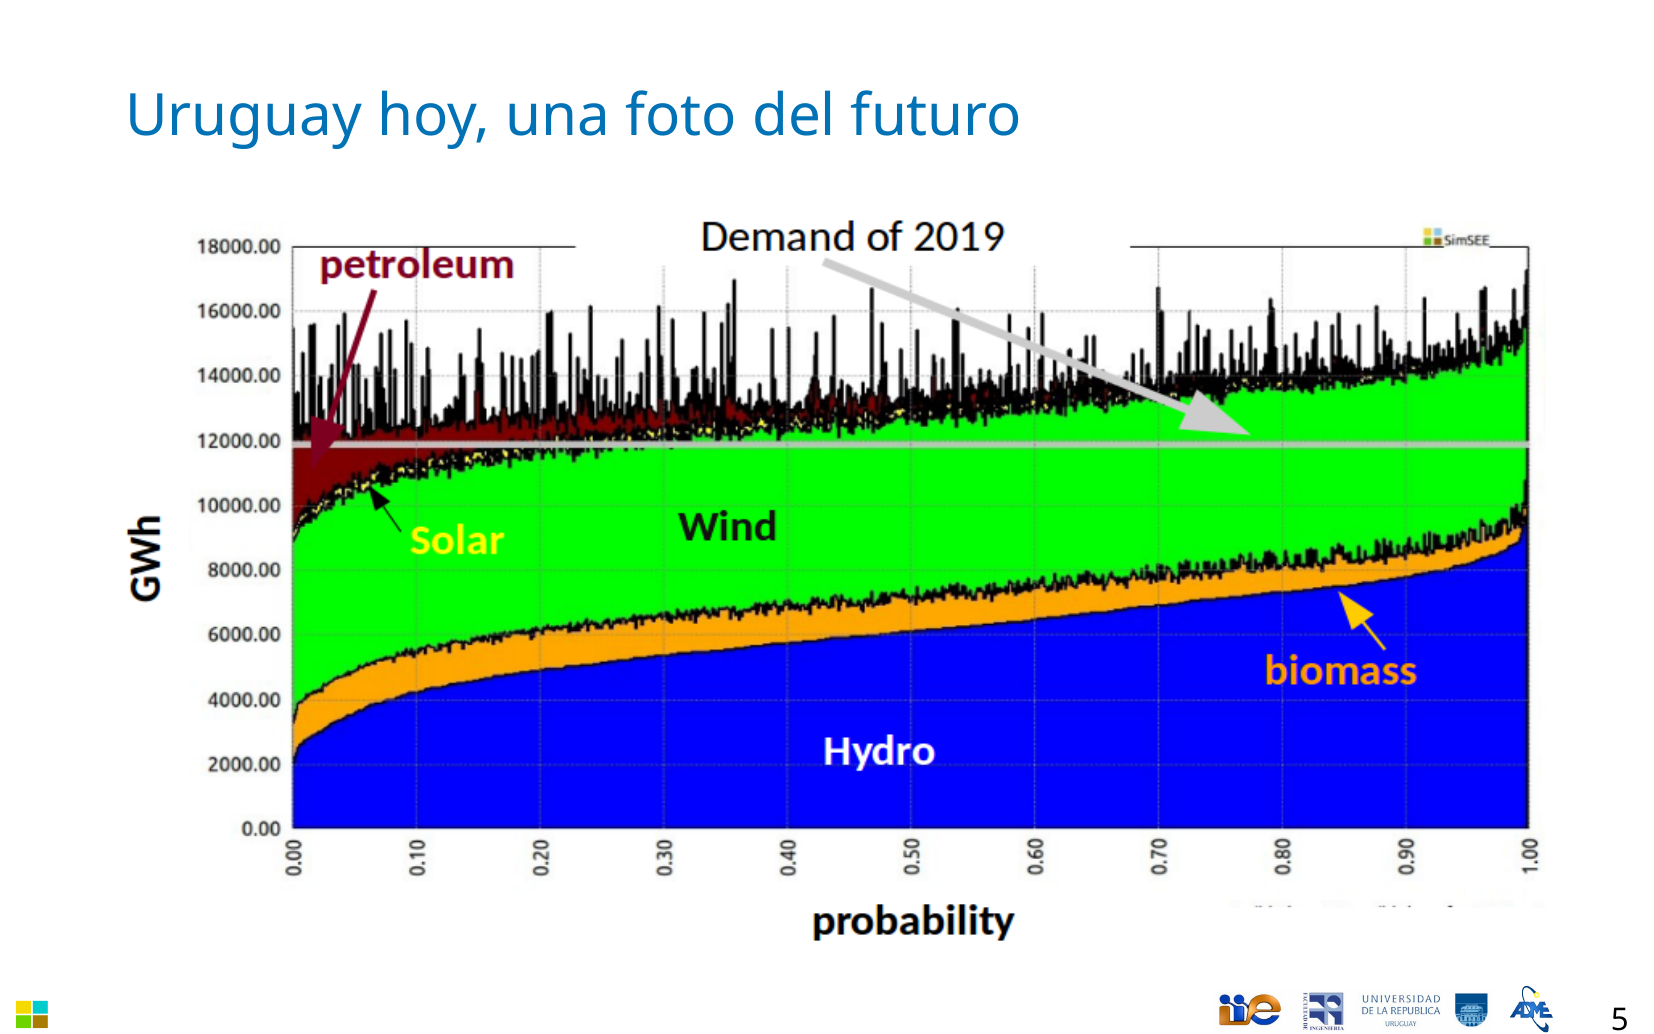

# Uruguay hoy, una foto del futuro